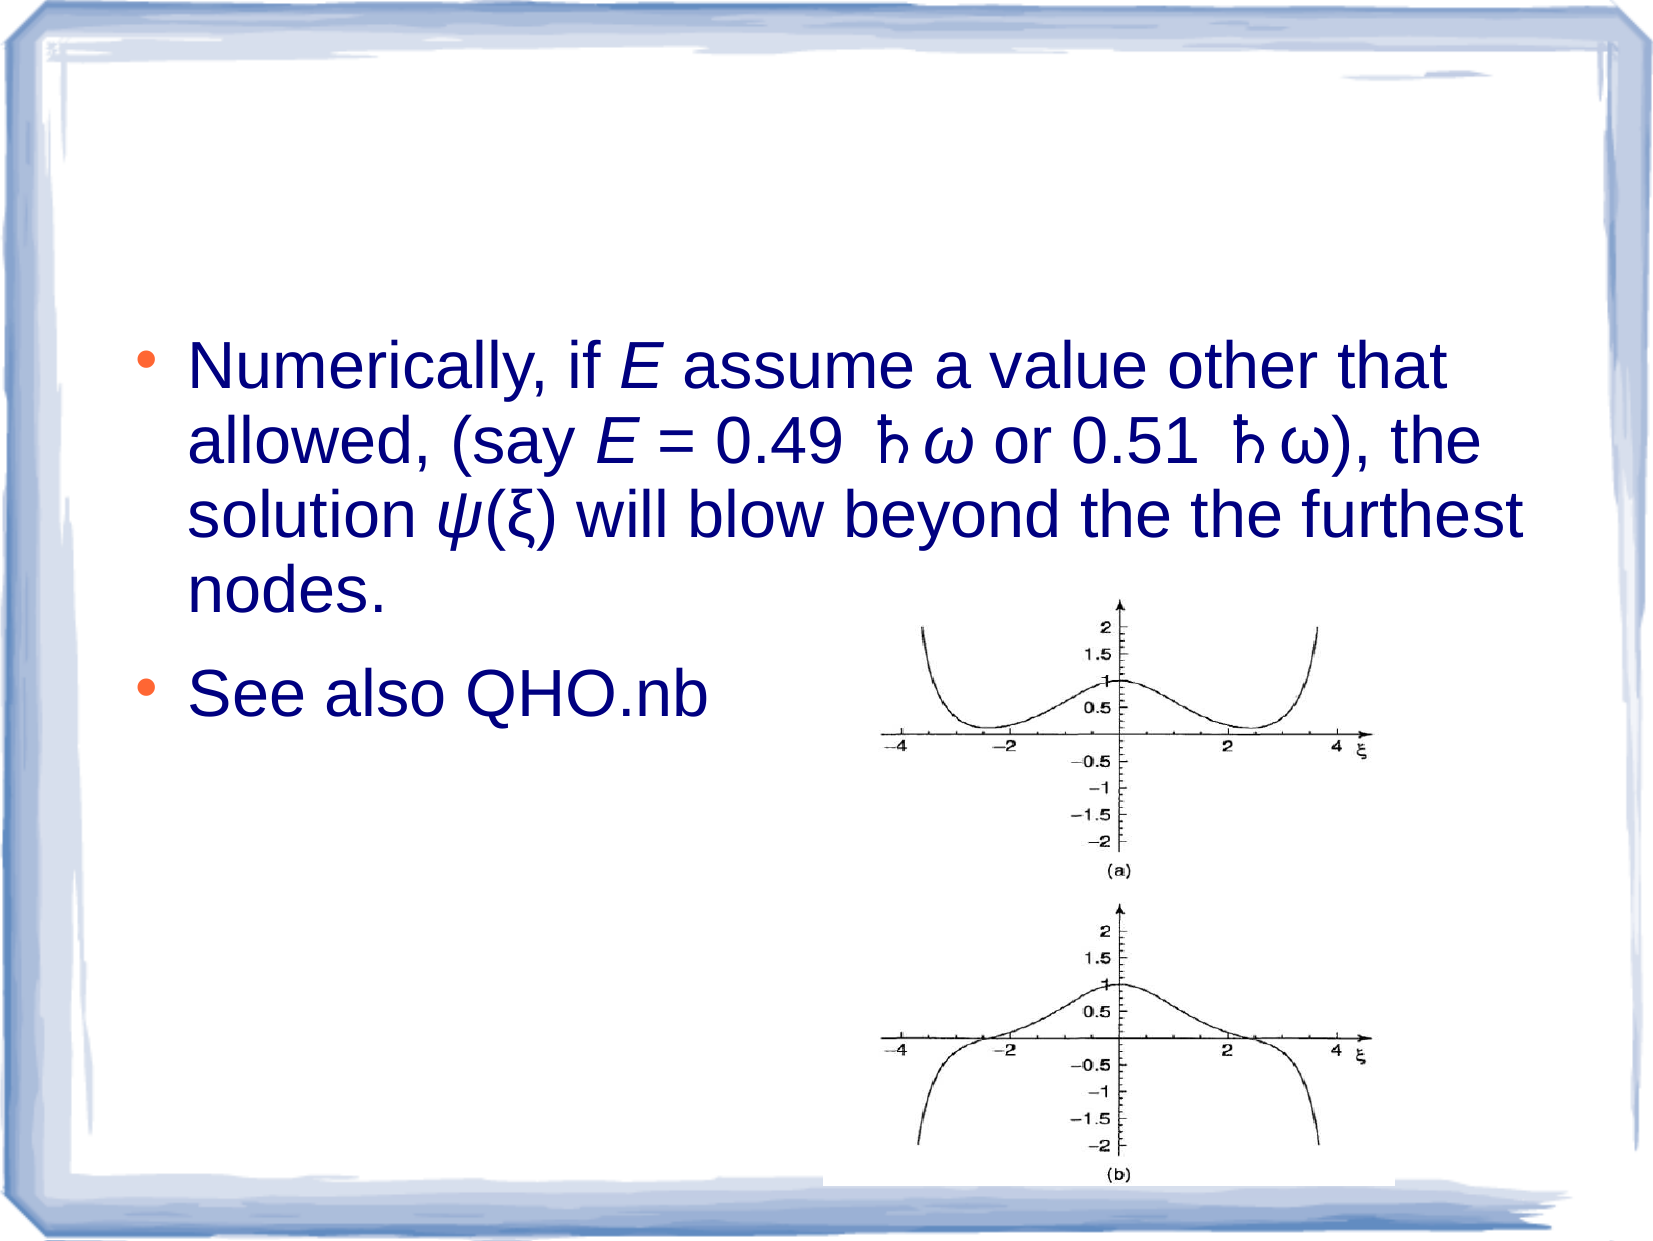

#
Numerically, if E assume a value other that allowed, (say E = 0.49 ♄ω or 0.51 ♄ω), the solution ψ(ξ) will blow beyond the the furthest nodes.
See also QHO.nb